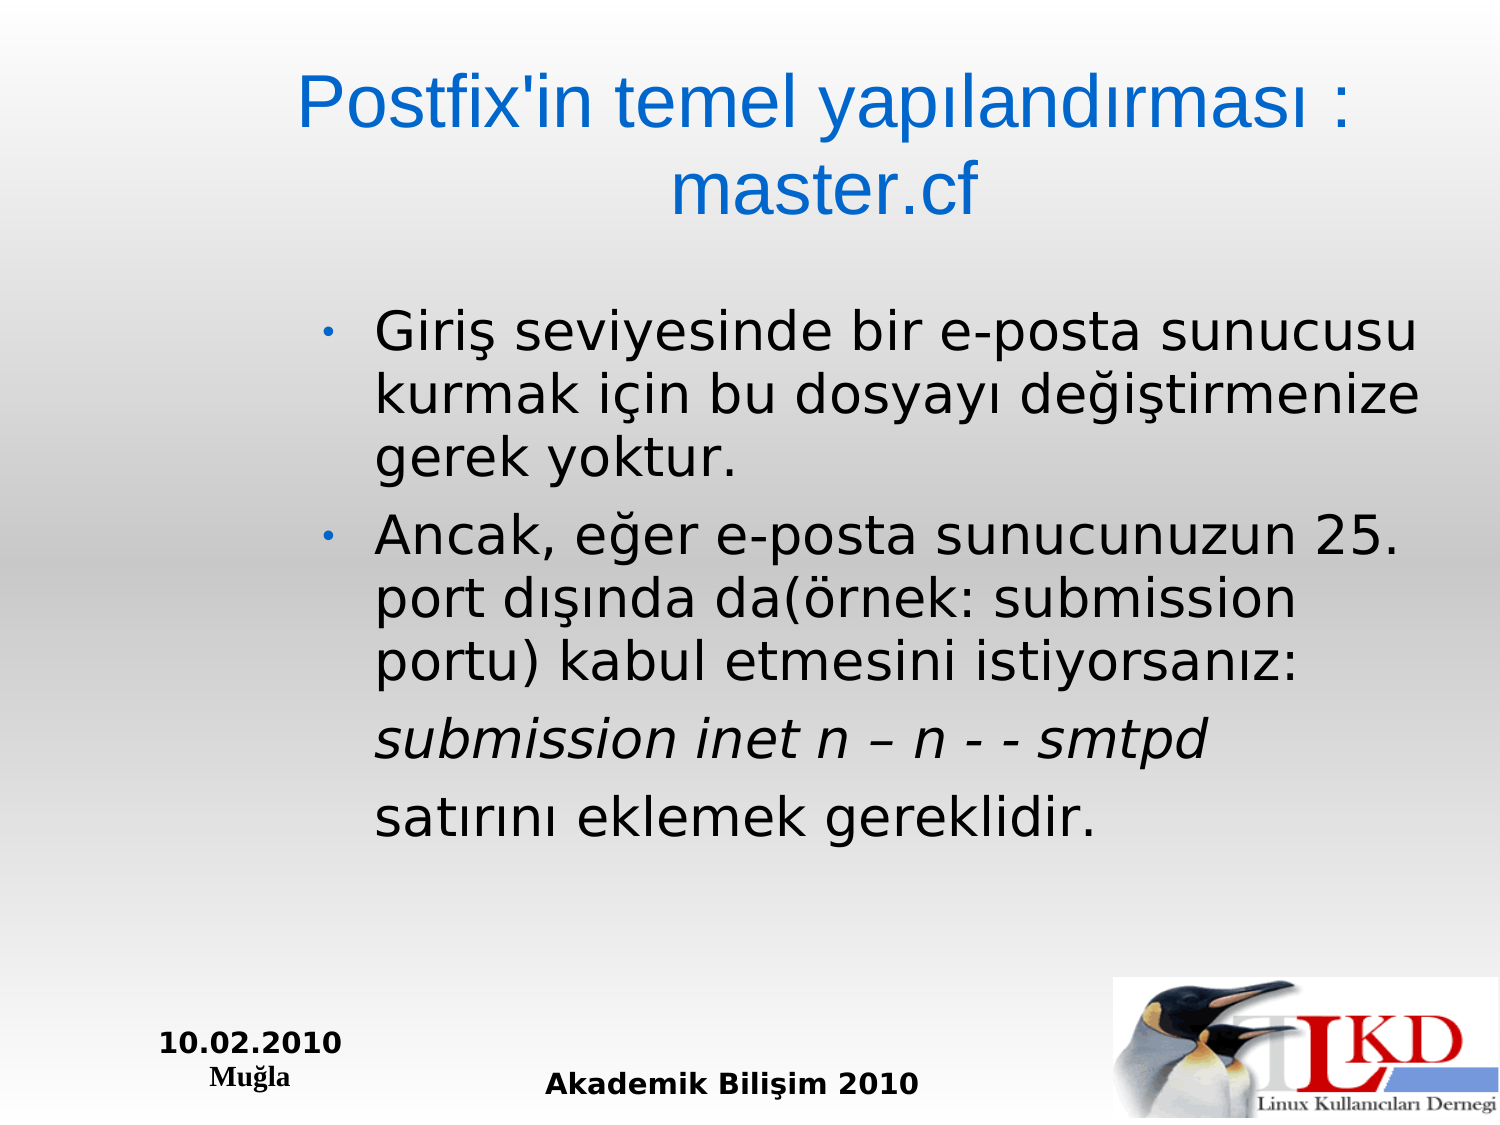

# Postfix'in temel yapılandırması : master.cf
Giriş seviyesinde bir e-posta sunucusu kurmak için bu dosyayı değiştirmenize gerek yoktur.
Ancak, eğer e-posta sunucunuzun 25. port dışında da(örnek: submission portu) kabul etmesini istiyorsanız:
submission inet n – n - - smtpd
satırını eklemek gereklidir.